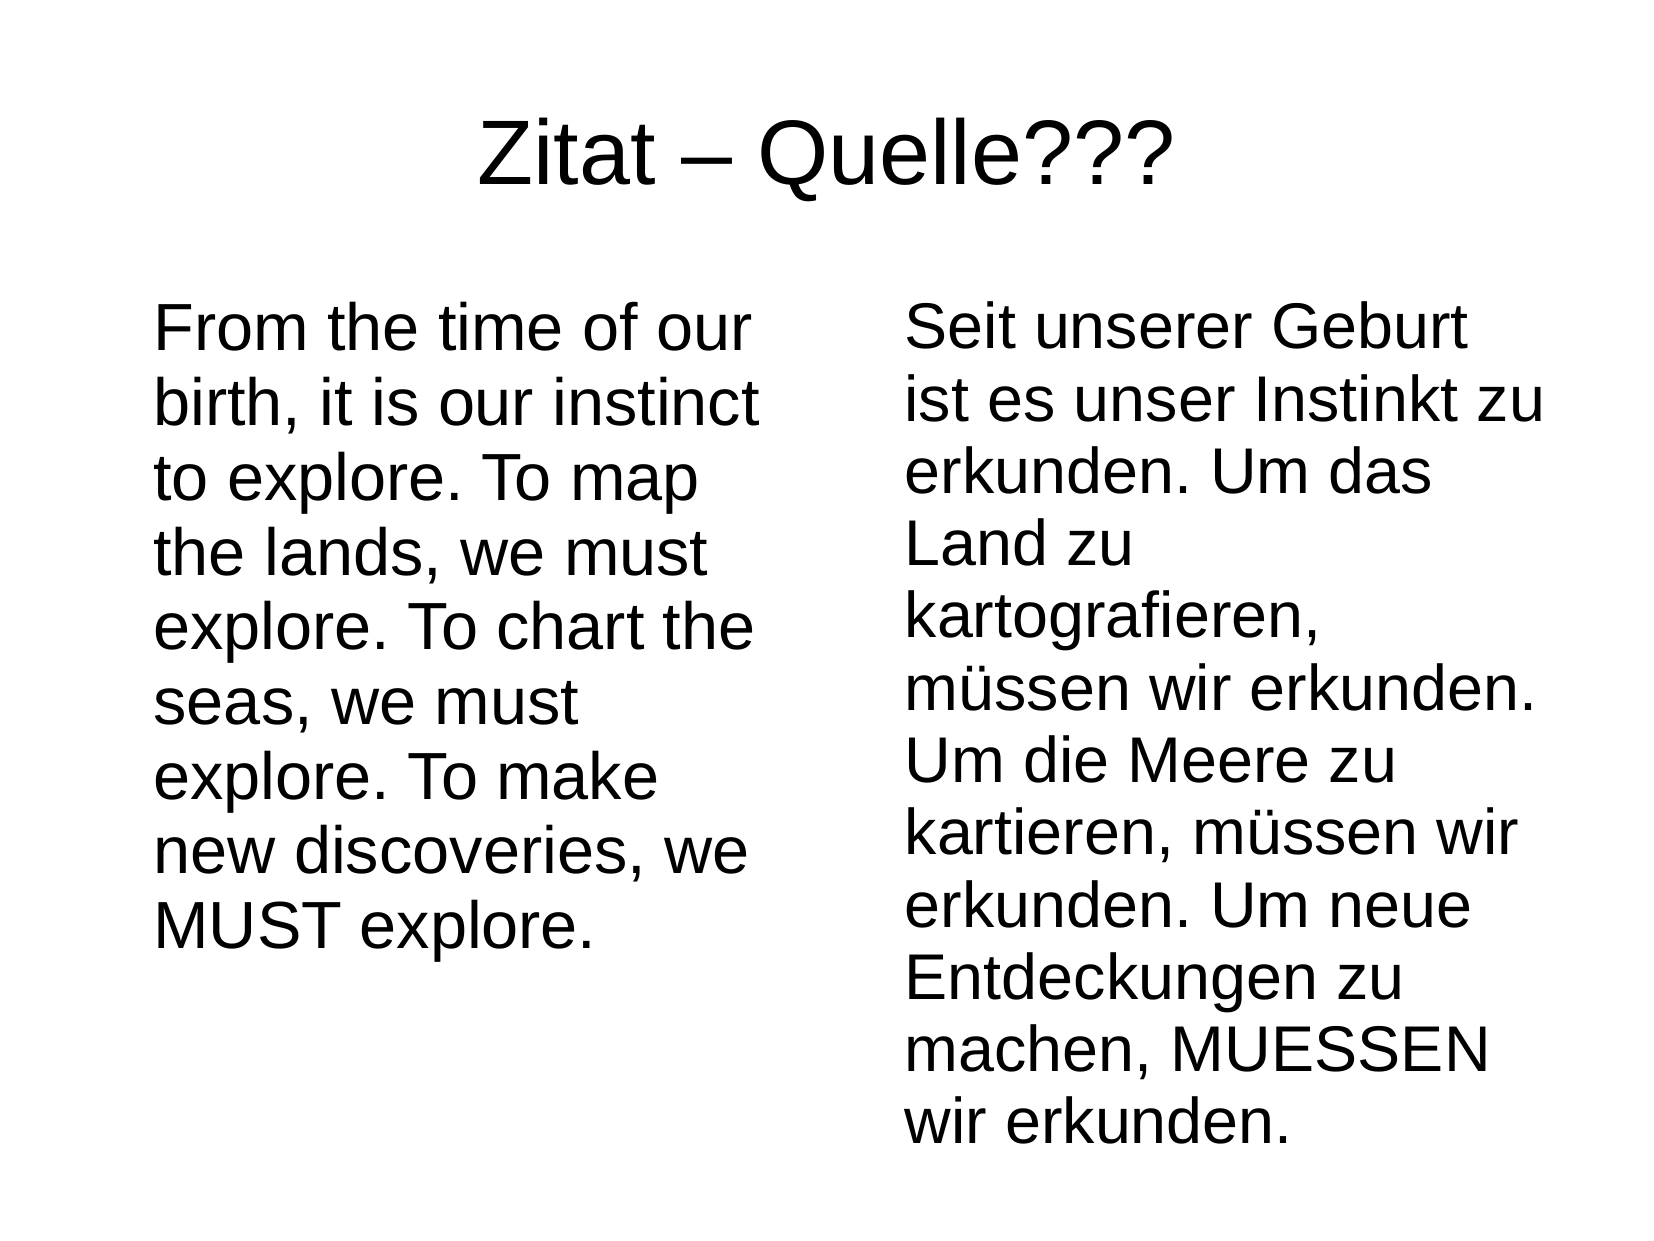

# Zitat – Quelle???
From the time of our birth, it is our instinct to explore. To map the lands, we must explore. To chart the seas, we must explore. To make new discoveries, we MUST explore.
Seit unserer Geburt ist es unser Instinkt zu erkunden. Um das Land zu kartografieren, müssen wir erkunden. Um die Meere zu kartieren, müssen wir erkunden. Um neue Entdeckungen zu machen, MUESSEN wir erkunden.